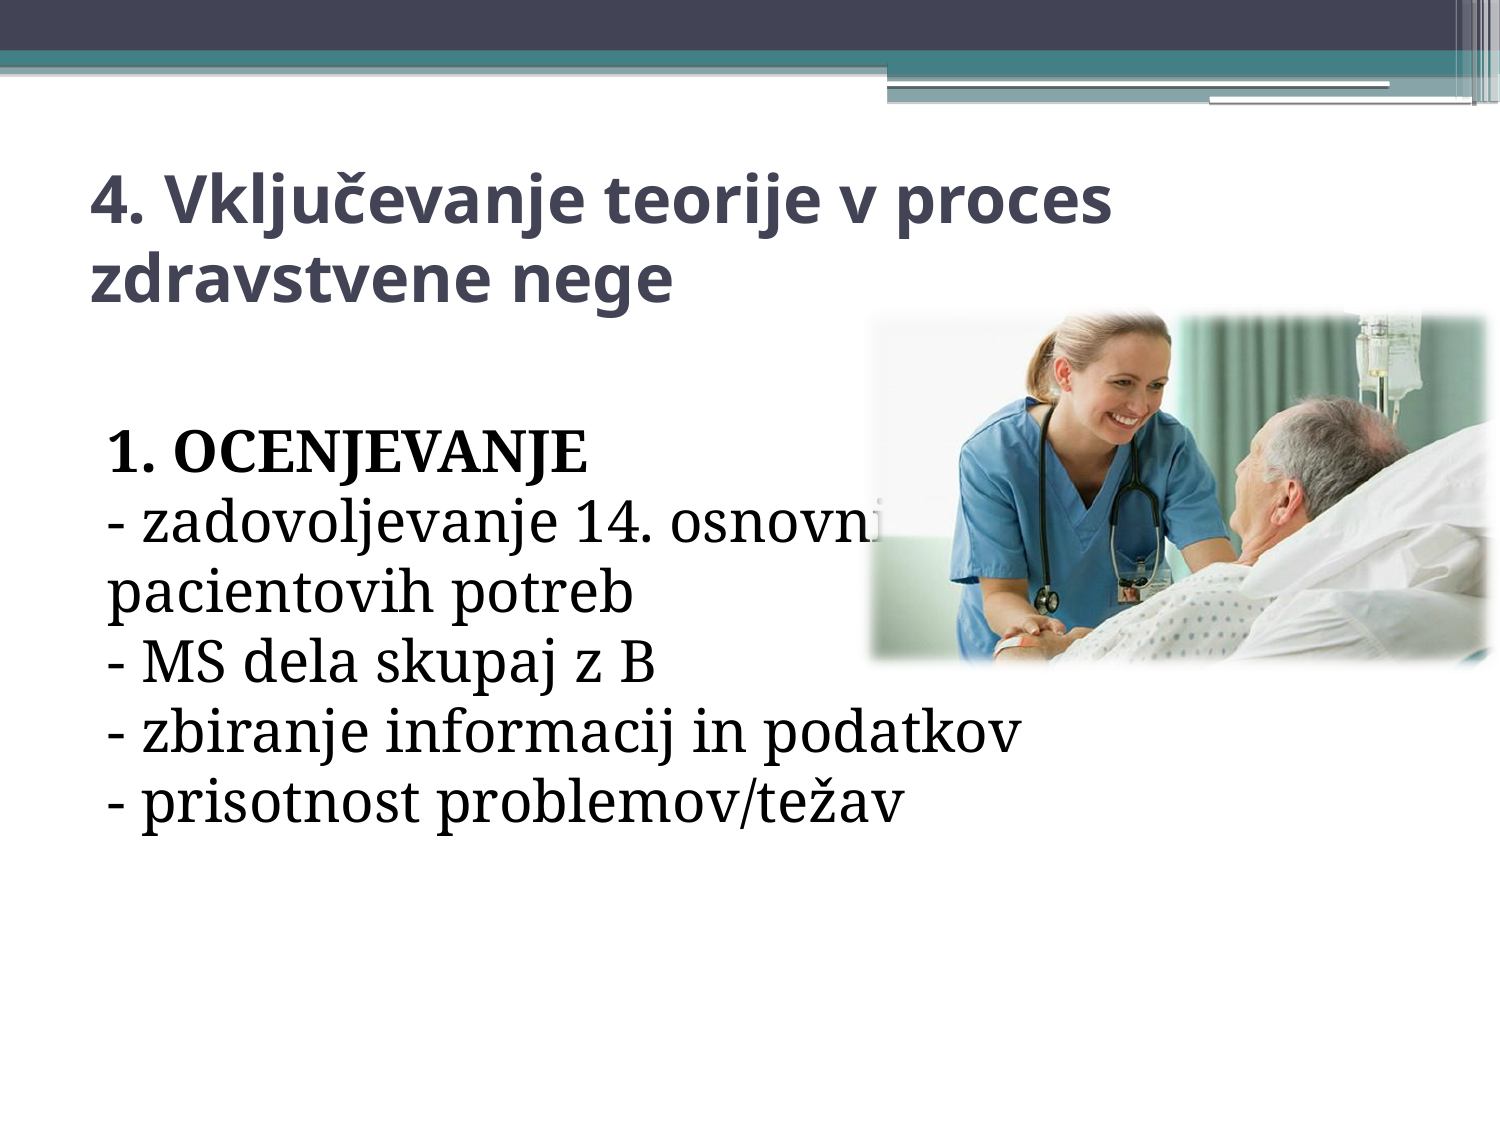

# 4. Vključevanje teorije v proces zdravstvene nege
1. OCENJEVANJE
- zadovoljevanje 14. osnovnih
pacientovih potreb
- MS dela skupaj z B
- zbiranje informacij in podatkov
- prisotnost problemov/težav